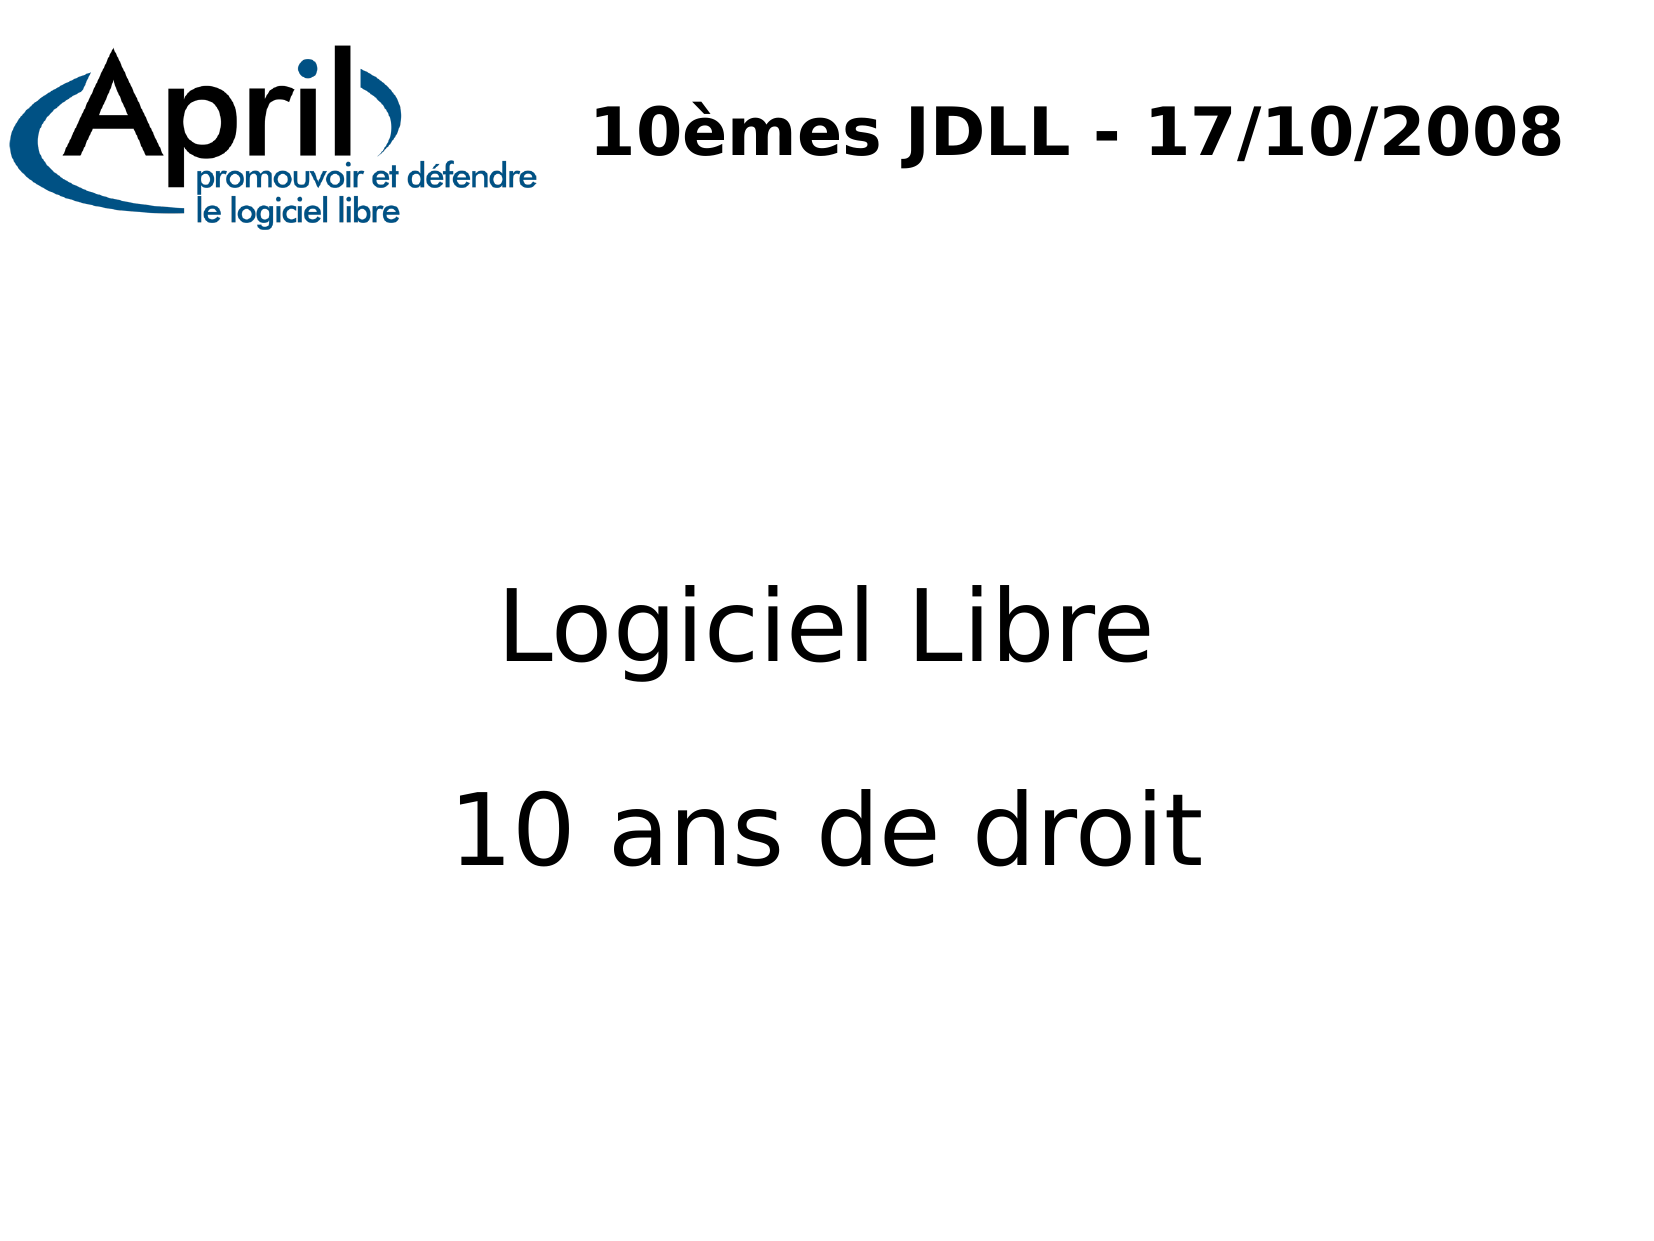

# 10èmes JDLL - 17/10/2008
Logiciel Libre
10 ans de droit